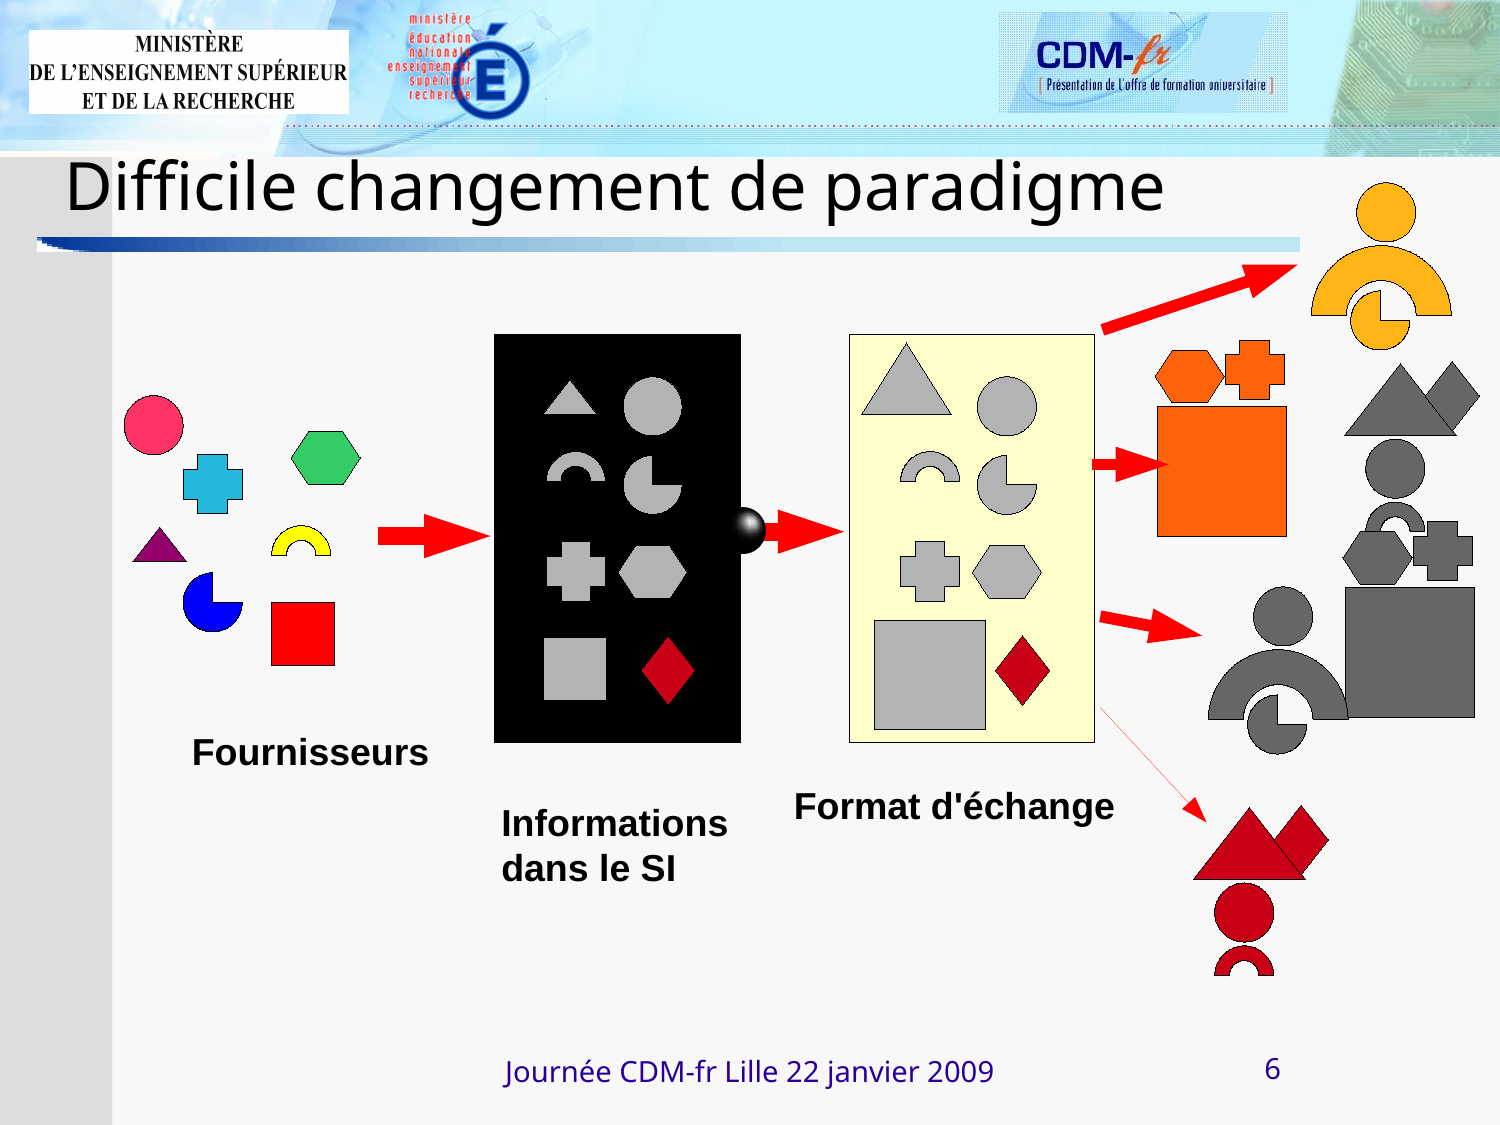

# Difficile changement de paradigme
Fournisseurs
Format d'échange
Informations
dans le SI
Journée C2i-1, Paris 16 déc 2004
6